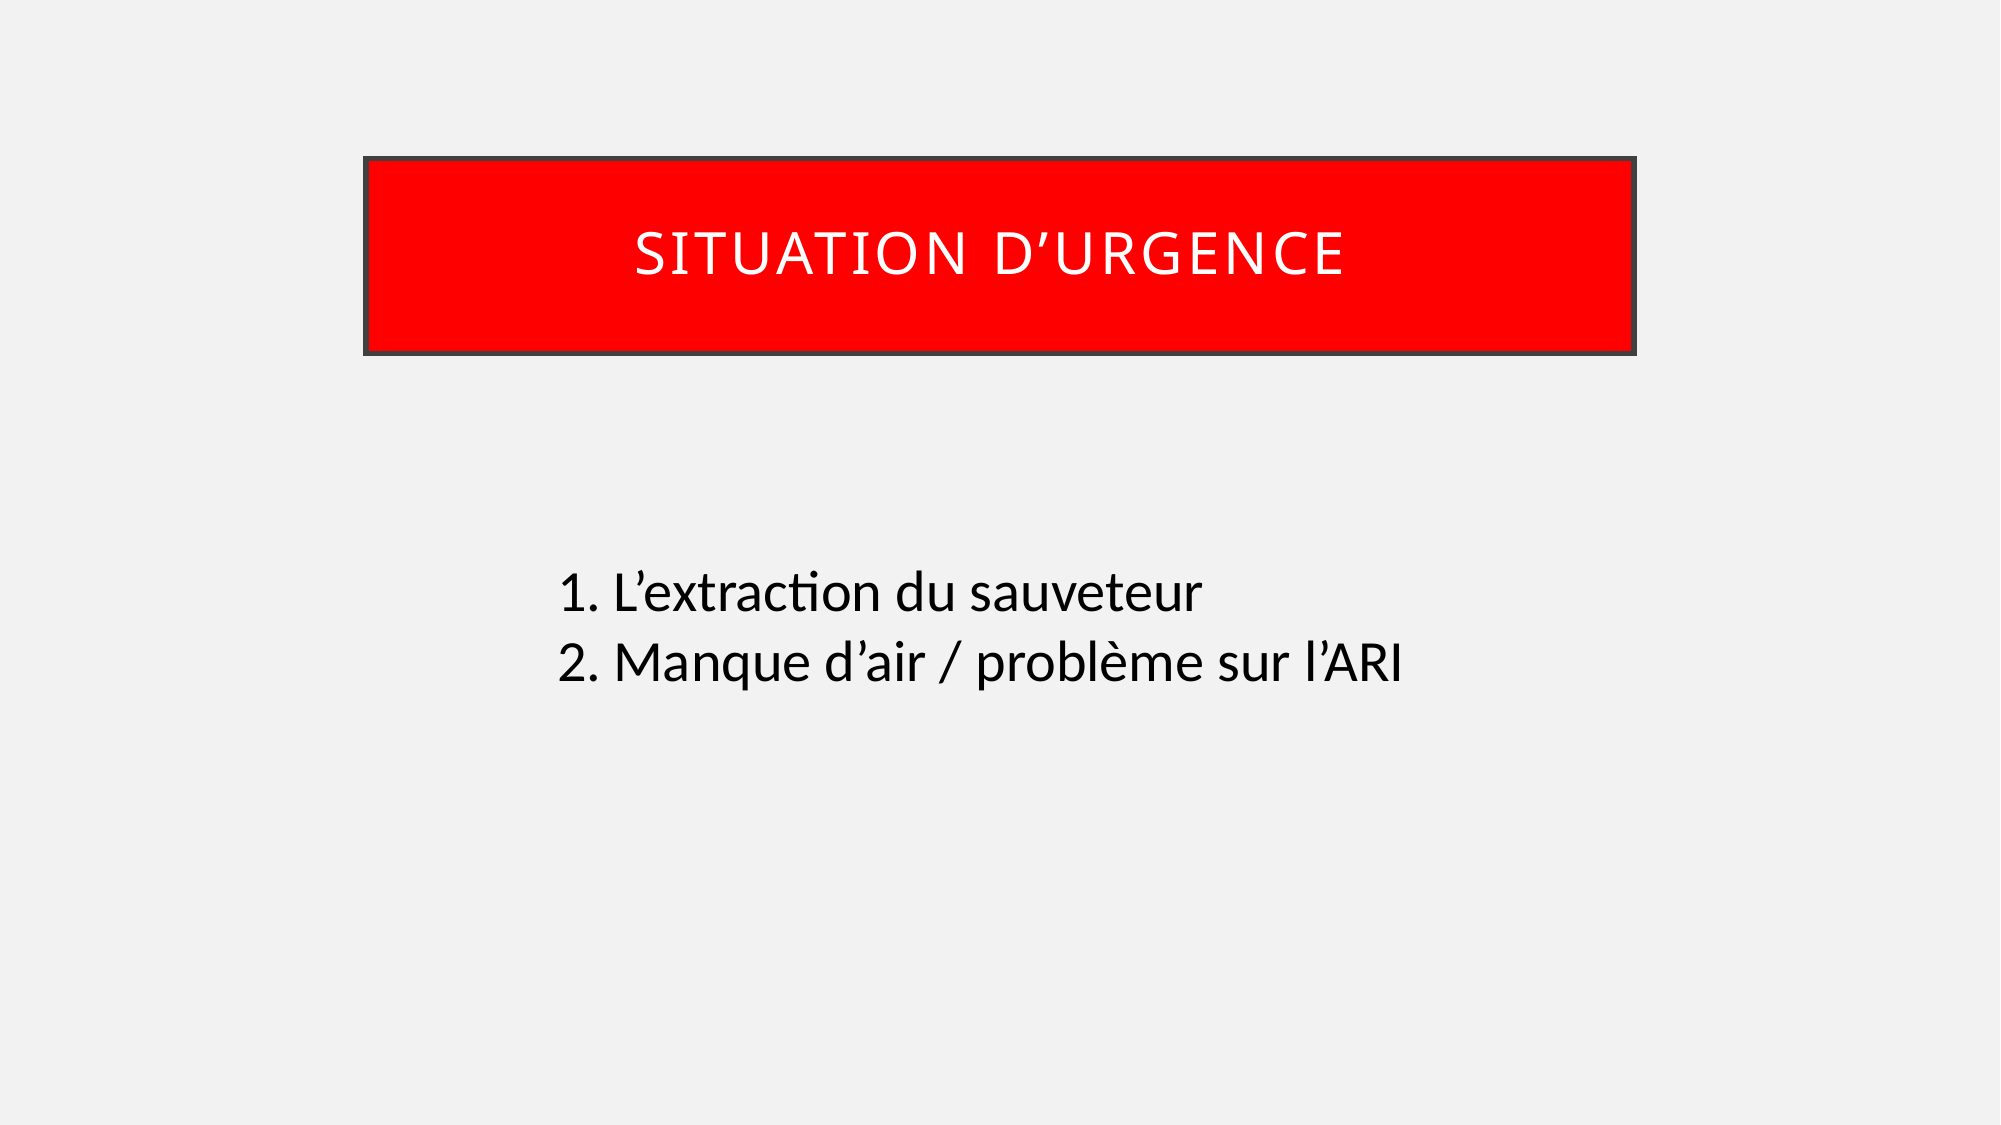

# Situation d’urgence
L’extraction du sauveteur
Manque d’air / problème sur l’ARI